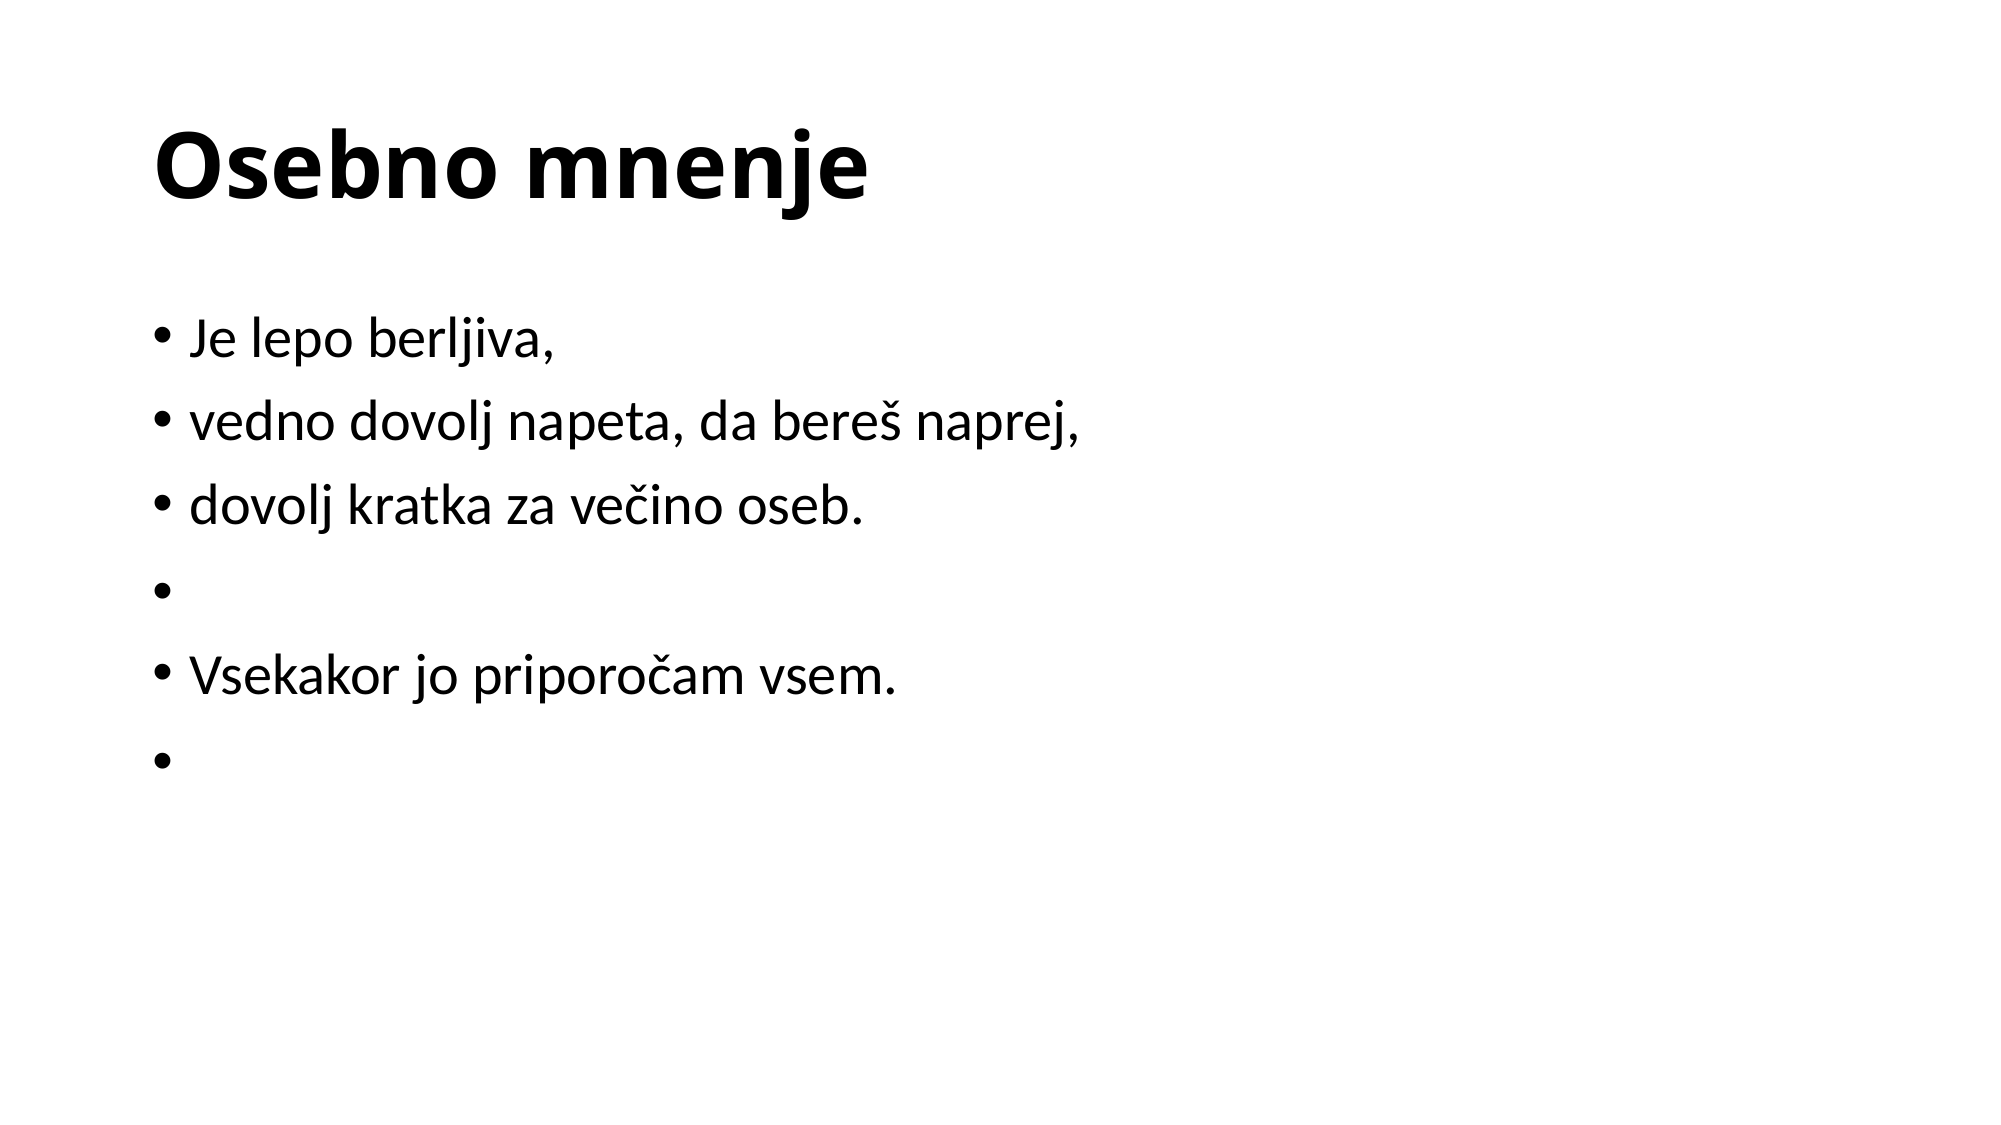

# Osebno mnenje
Je lepo berljiva,
vedno dovolj napeta, da bereš naprej,
dovolj kratka za večino oseb.
Vsekakor jo priporočam vsem.